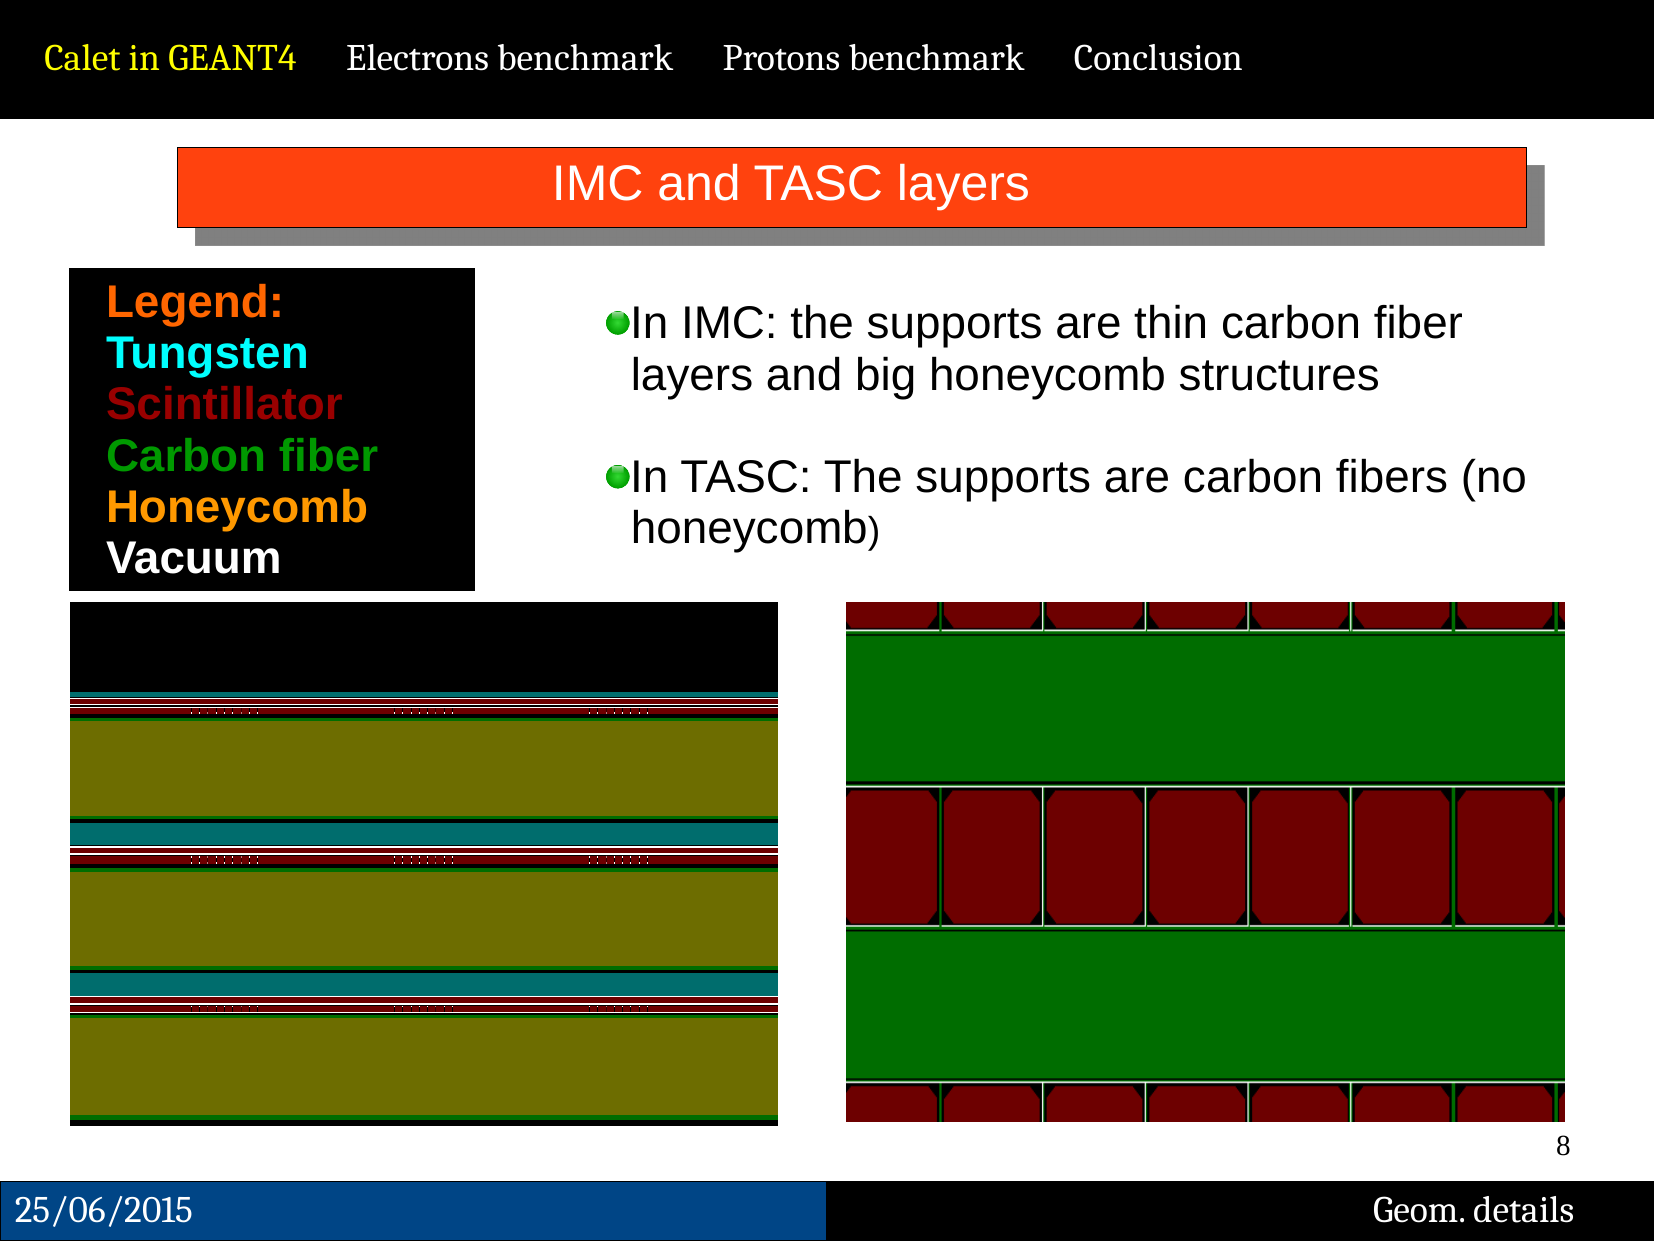

Calet in GEANT4 Electrons benchmark Protons benchmark Conclusion
# IMC and TASC layers
Legend:
Tungsten
Scintillator
Carbon fiber
Honeycomb
Vacuum
In IMC: the supports are thin carbon fiber layers and big honeycomb structures
In TASC: The supports are carbon fibers (no honeycomb)
8
25/06/2015
Geom. details